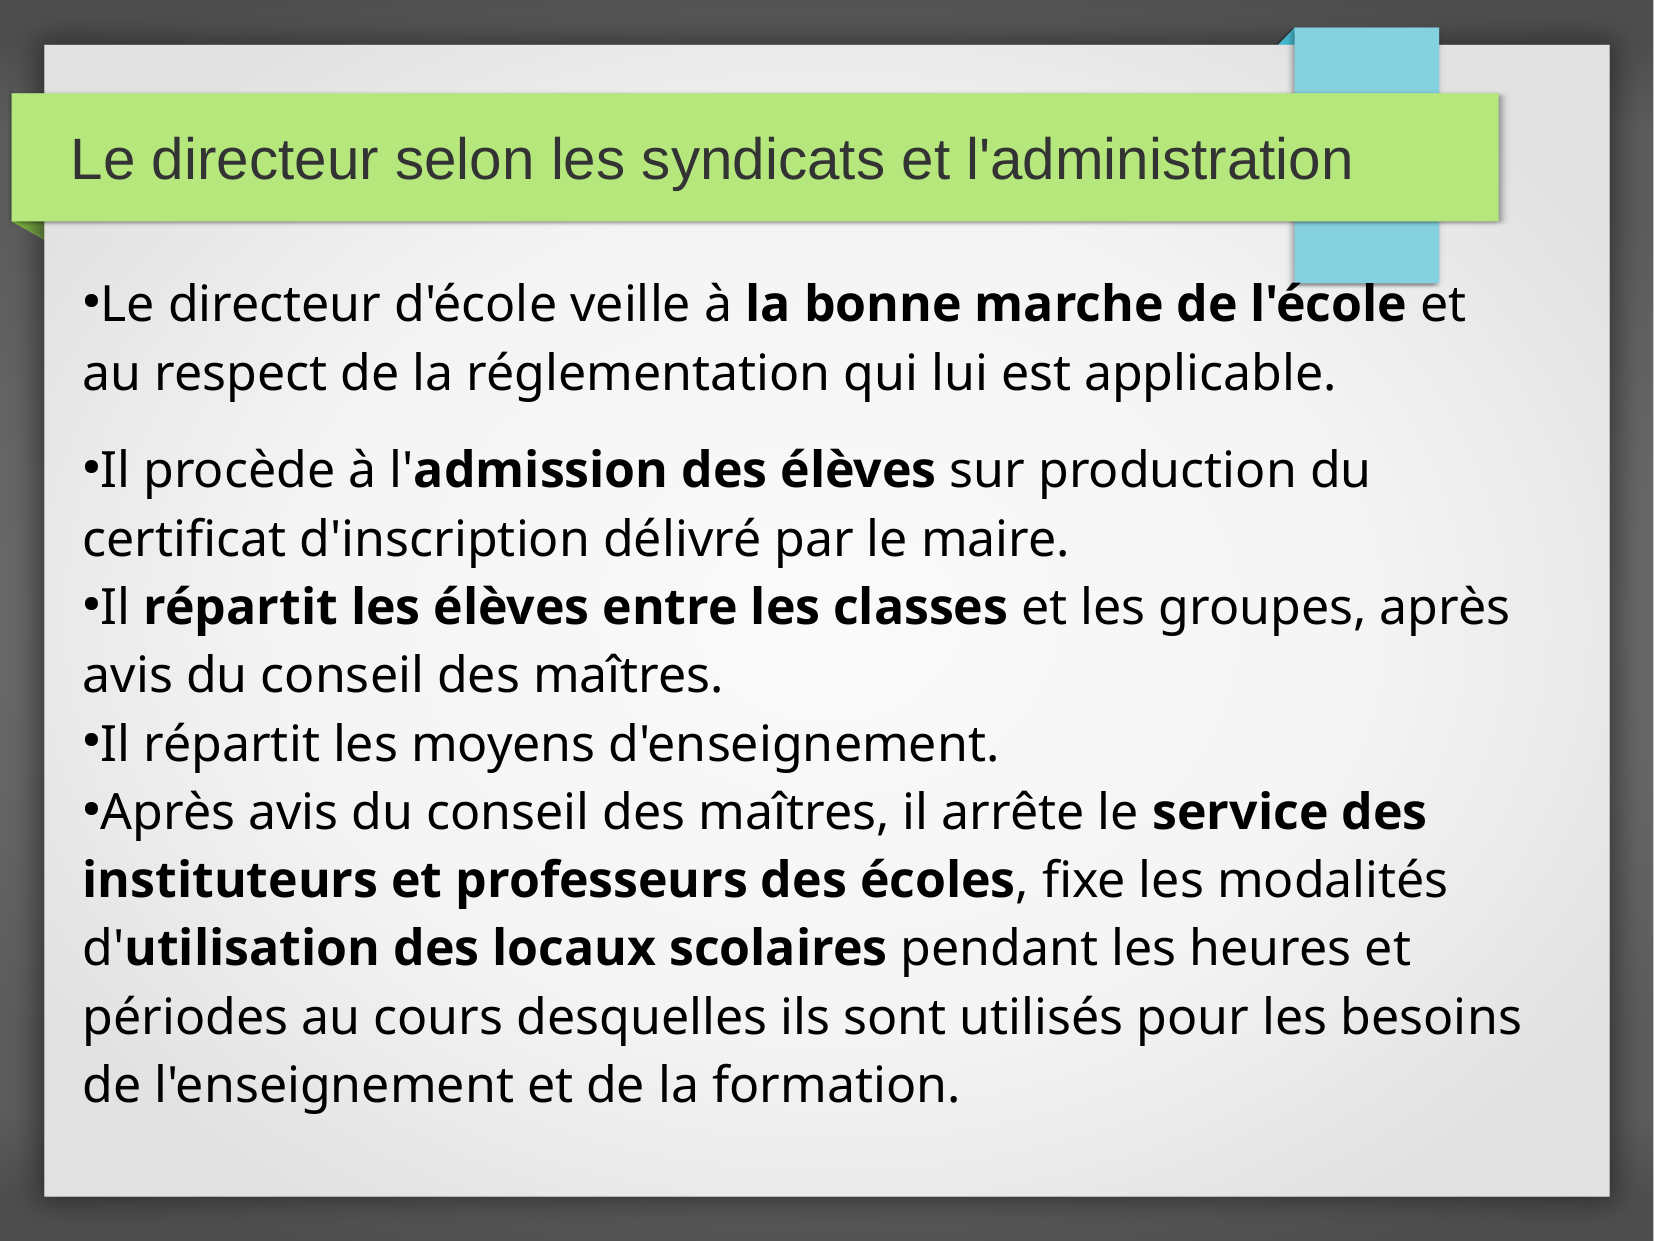

# Le directeur selon les syndicats et l'administration
Le directeur d'école veille à la bonne marche de l'école et au respect de la réglementation qui lui est applicable.
Il procède à l'admission des élèves sur production du certificat d'inscription délivré par le maire.
Il répartit les élèves entre les classes et les groupes, après avis du conseil des maîtres.
Il répartit les moyens d'enseignement.
Après avis du conseil des maîtres, il arrête le service des instituteurs et professeurs des écoles, fixe les modalités d'utilisation des locaux scolaires pendant les heures et périodes au cours desquelles ils sont utilisés pour les besoins de l'enseignement et de la formation.